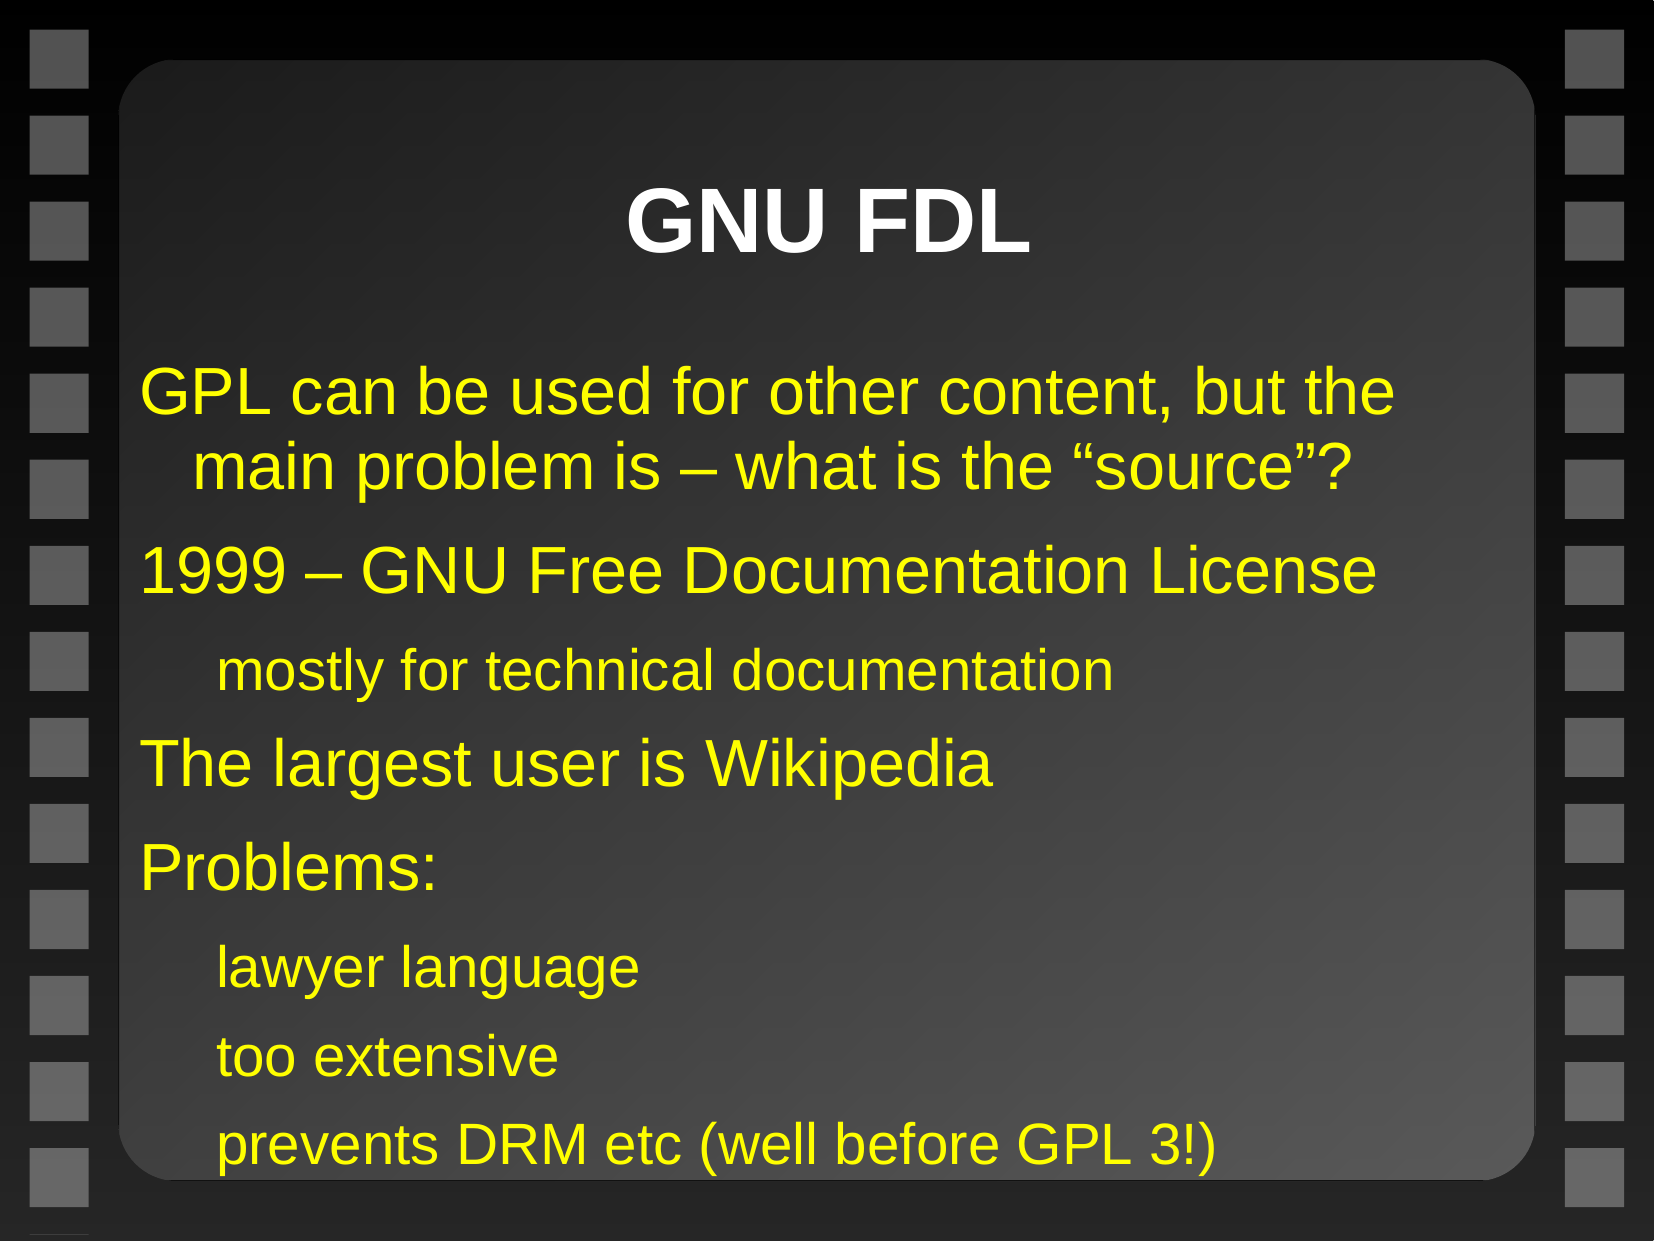

# GNU FDL
GPL can be used for other content, but the main problem is – what is the “source”?
1999 – GNU Free Documentation License
mostly for technical documentation
The largest user is Wikipedia
Problems:
lawyer language
too extensive
prevents DRM etc (well before GPL 3!)